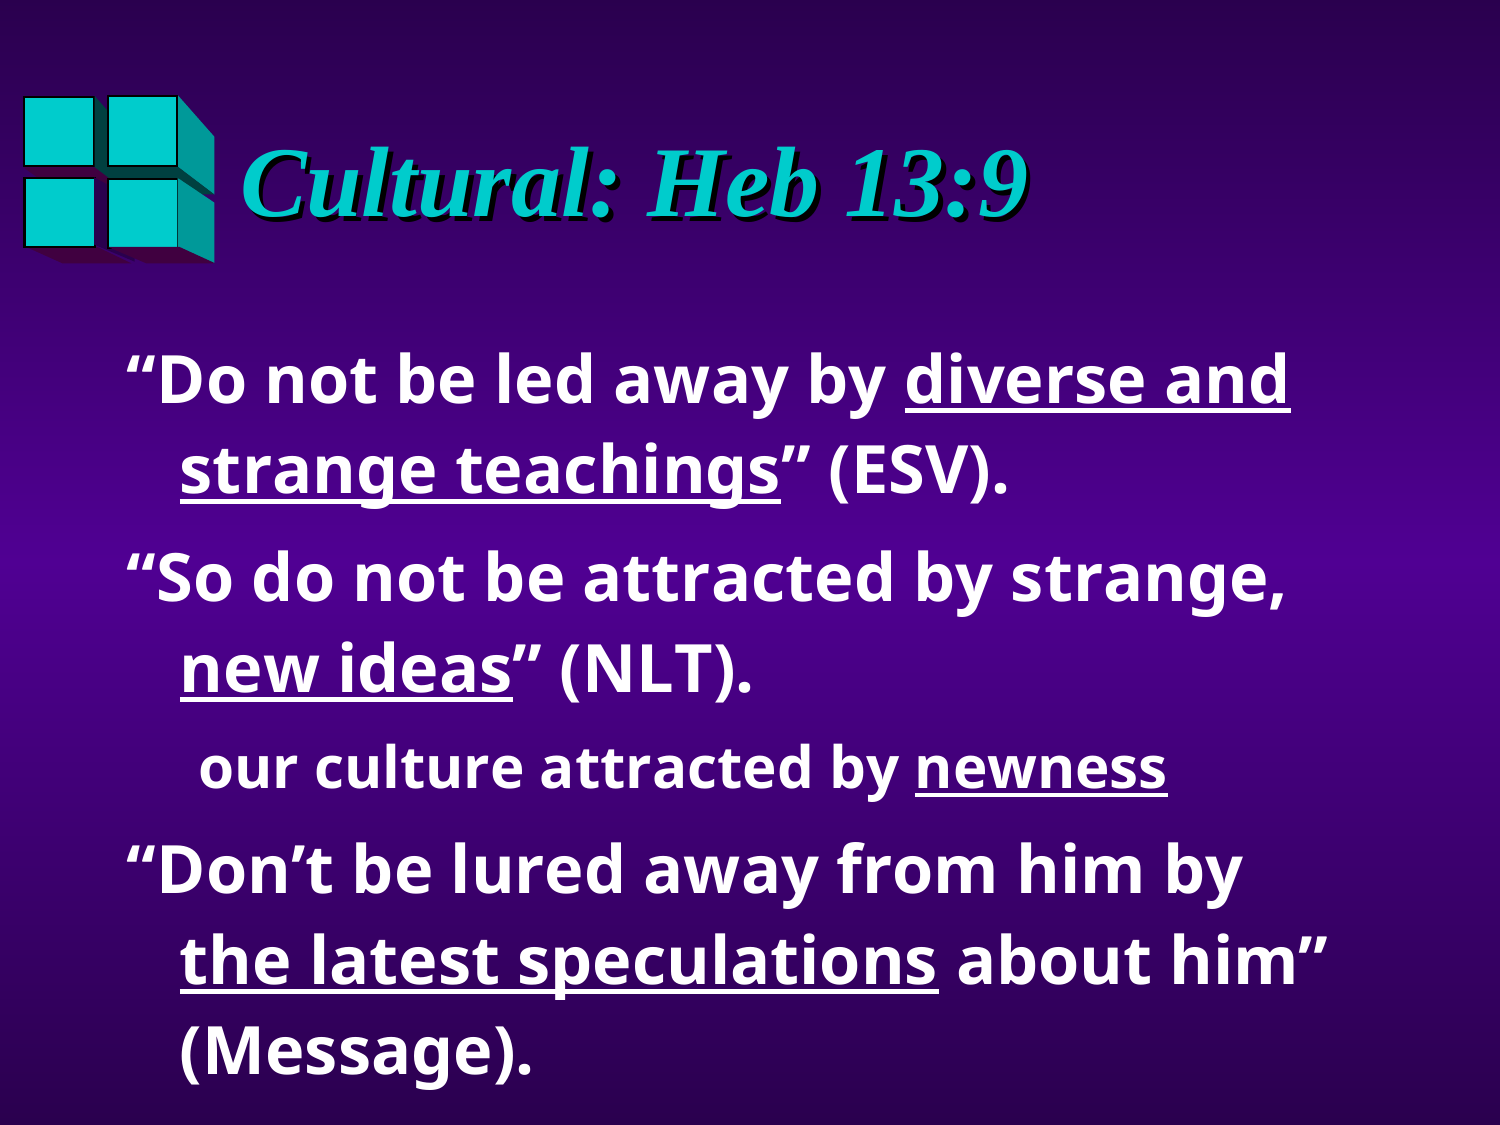

# Cultural: Heb 13:9
“Do not be led away by diverse and strange teachings” (ESV).
“So do not be attracted by strange, new ideas” (NLT).
our culture attracted by newness
“Don’t be lured away from him by the latest speculations about him” (Message).
our culture attracted by speculation